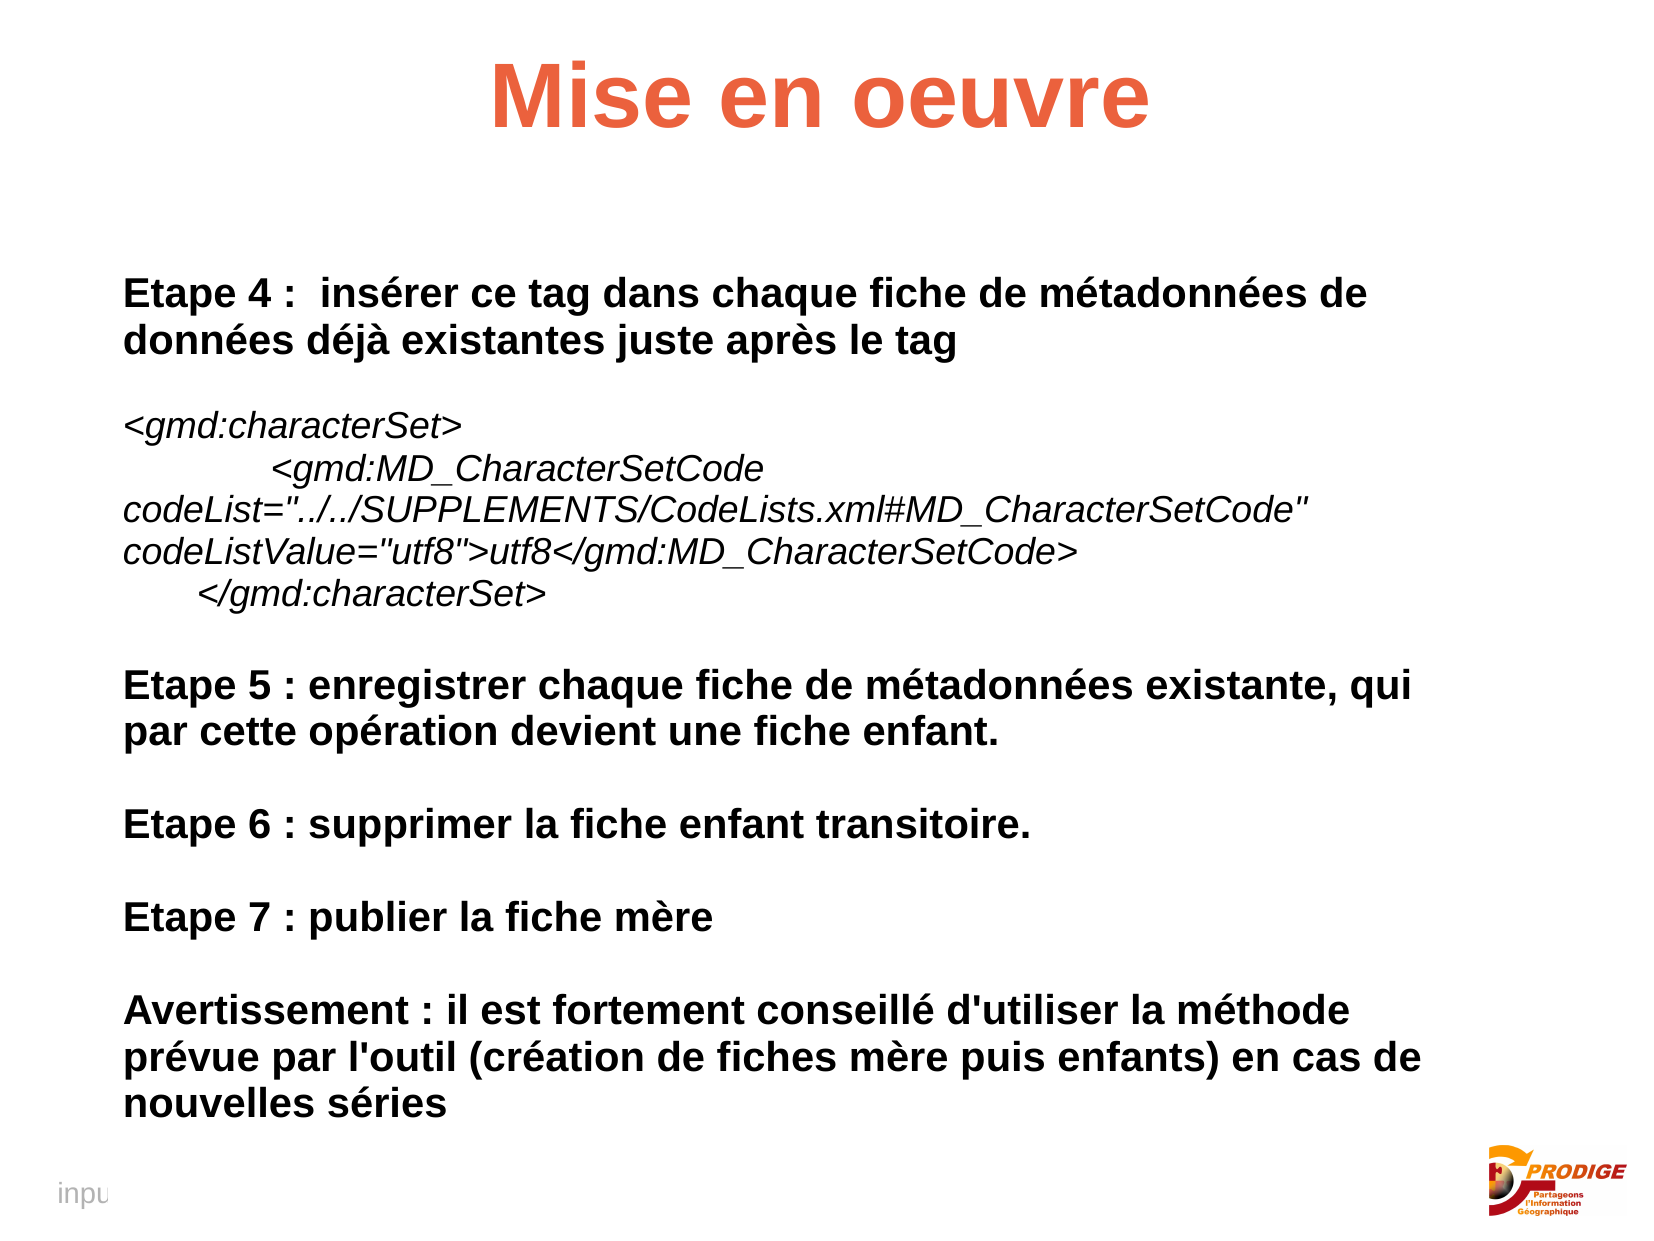

# Mise en oeuvre
Etape 4 : insérer ce tag dans chaque fiche de métadonnées de données déjà existantes juste après le tag
<gmd:characterSet>
		<gmd:MD_CharacterSetCode codeList="../../SUPPLEMENTS/CodeLists.xml#MD_CharacterSetCode" codeListValue="utf8">utf8</gmd:MD_CharacterSetCode>
	</gmd:characterSet>
Etape 5 : enregistrer chaque fiche de métadonnées existante, qui par cette opération devient une fiche enfant.
Etape 6 : supprimer la fiche enfant transitoire.
Etape 7 : publier la fiche mère
Avertissement : il est fortement conseillé d'utiliser la méthode prévue par l'outil (création de fiches mère puis enfants) en cas de nouvelles séries